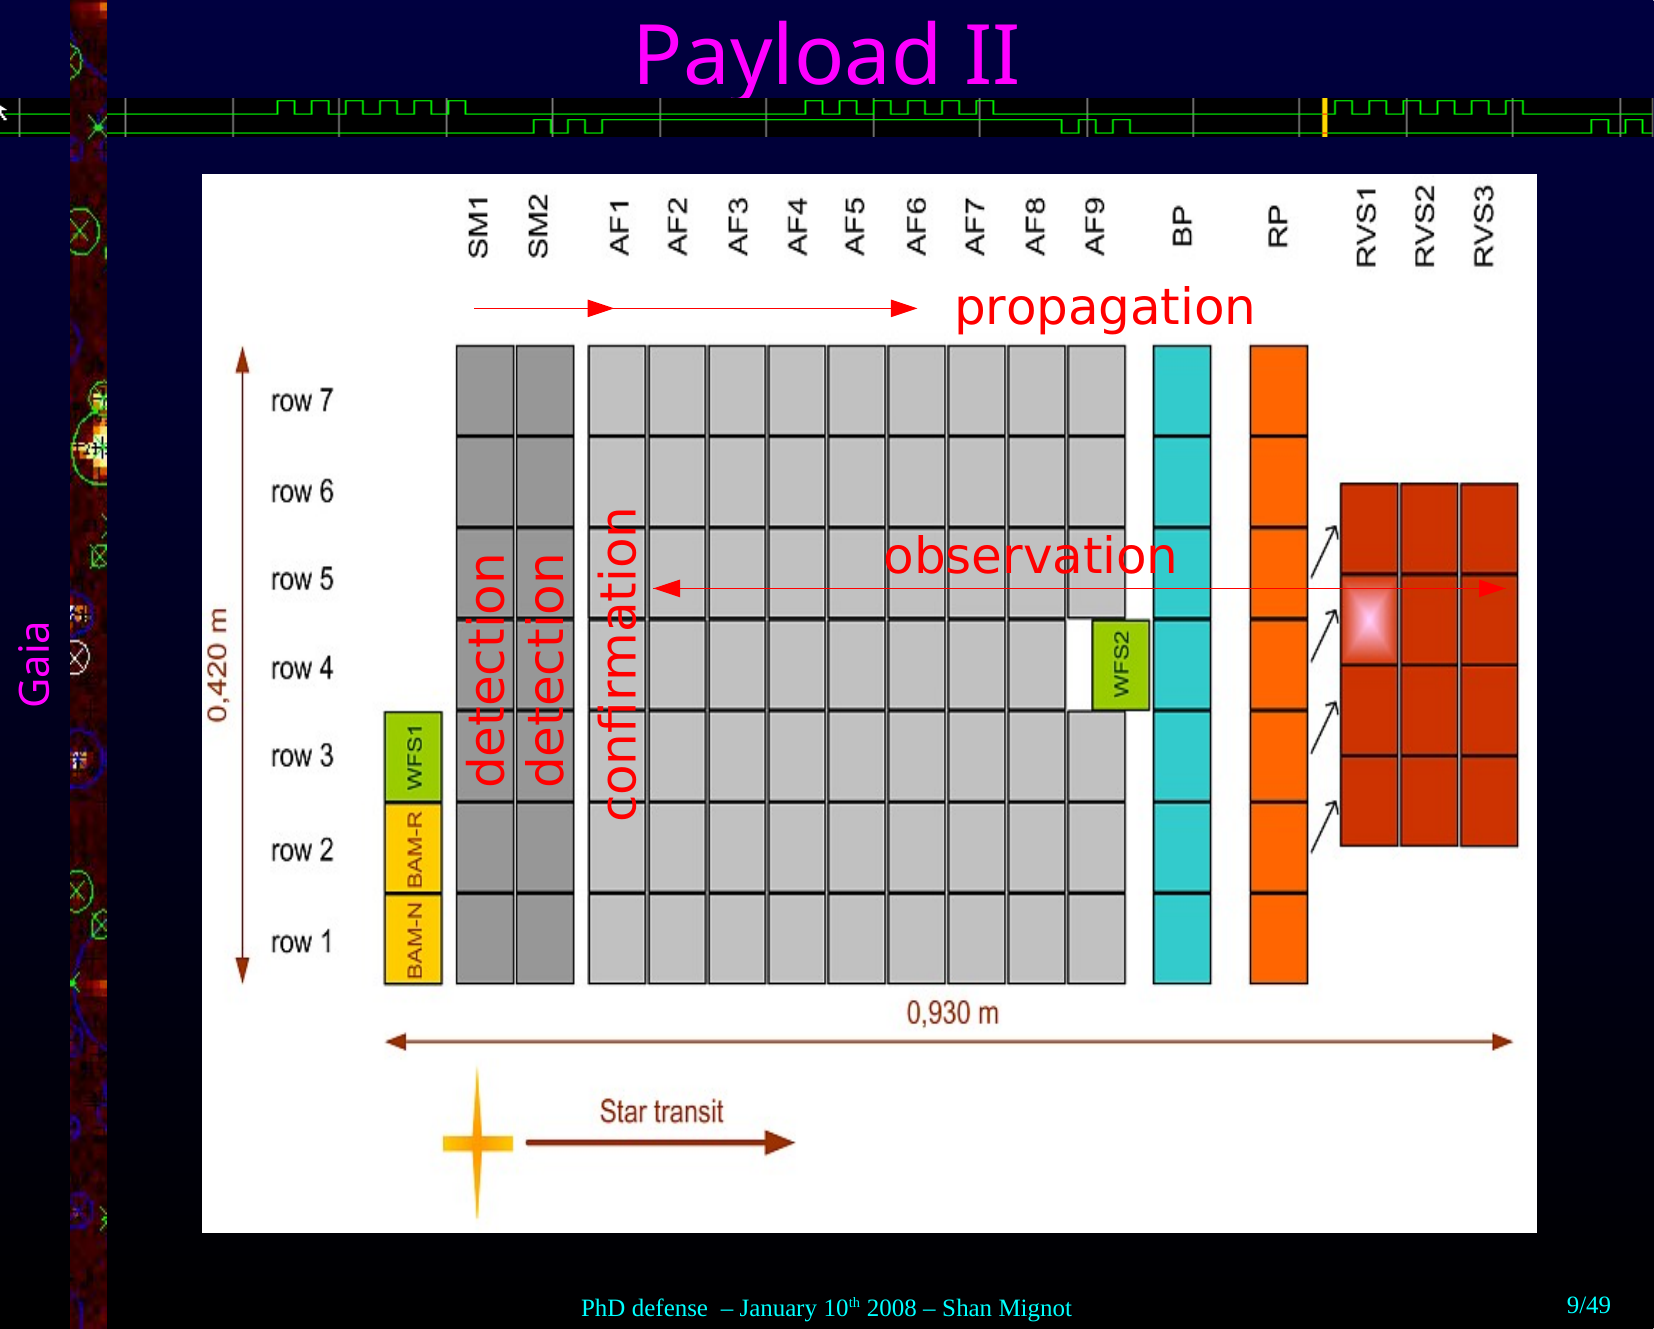

# Payload II
propagation
confirmation
observation
detection
detection
Gaia
PhD defense – January 10th 2008 – Shan Mignot